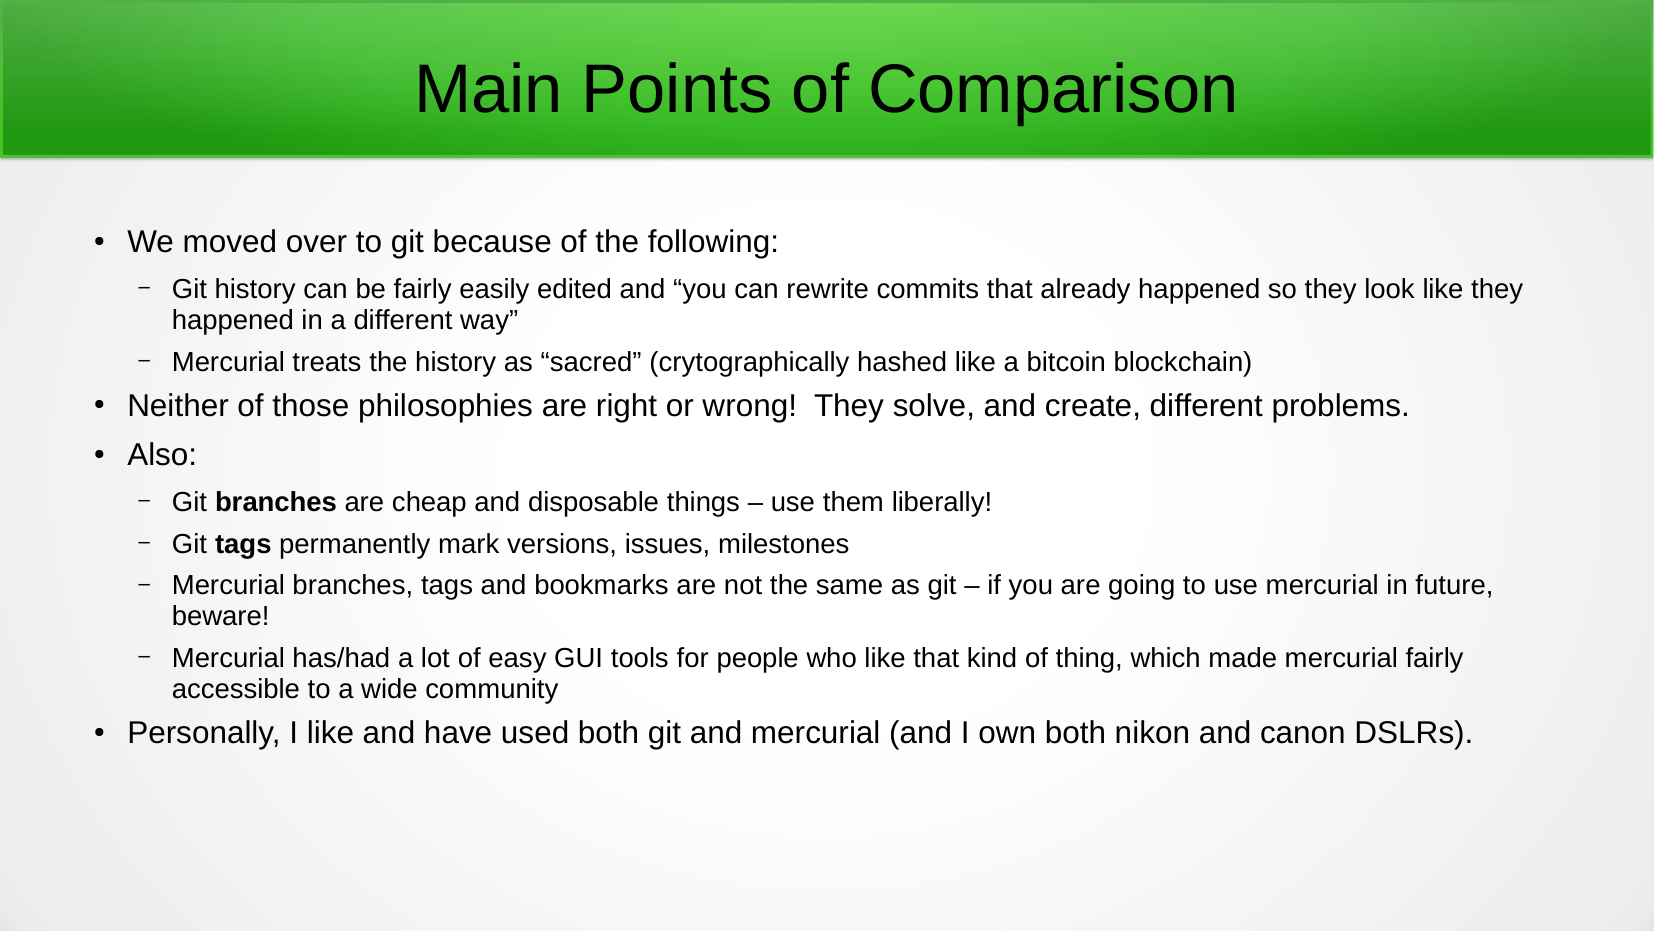

# Main Points of Comparison
We moved over to git because of the following:
Git history can be fairly easily edited and “you can rewrite commits that already happened so they look like they happened in a different way”
Mercurial treats the history as “sacred” (crytographically hashed like a bitcoin blockchain)
Neither of those philosophies are right or wrong! They solve, and create, different problems.
Also:
Git branches are cheap and disposable things – use them liberally!
Git tags permanently mark versions, issues, milestones
Mercurial branches, tags and bookmarks are not the same as git – if you are going to use mercurial in future, beware!
Mercurial has/had a lot of easy GUI tools for people who like that kind of thing, which made mercurial fairly accessible to a wide community
Personally, I like and have used both git and mercurial (and I own both nikon and canon DSLRs).